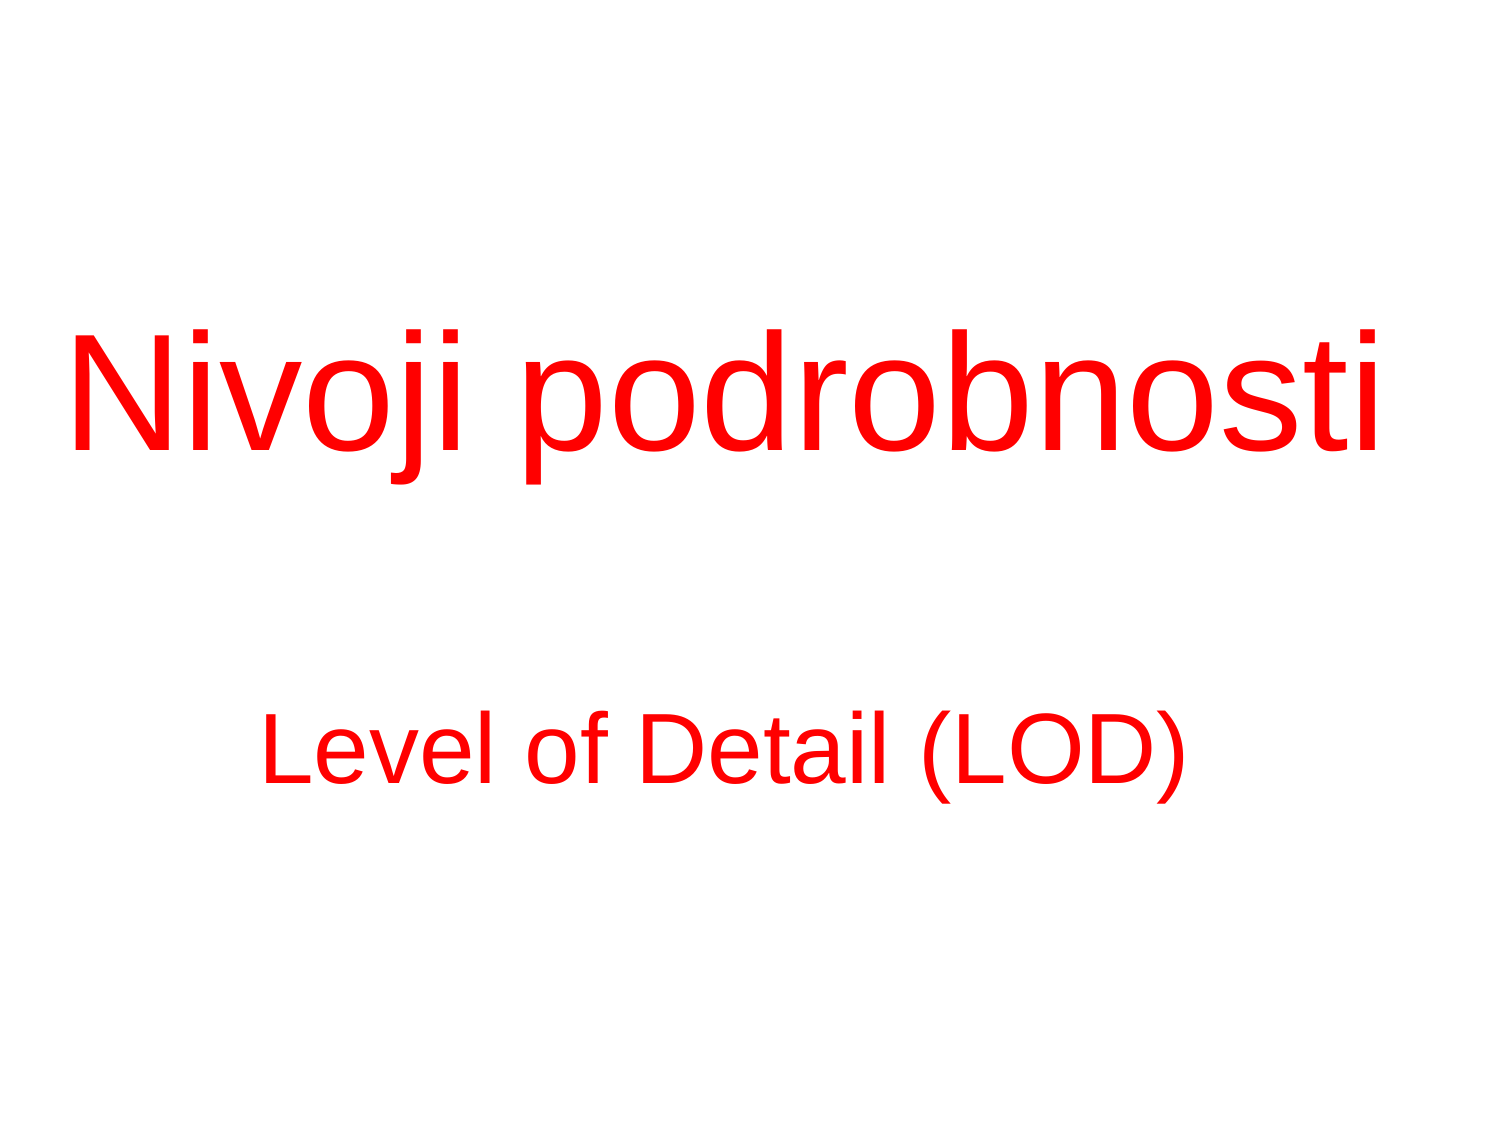

# Nivoji podrobnosti Level of Detail (LOD)